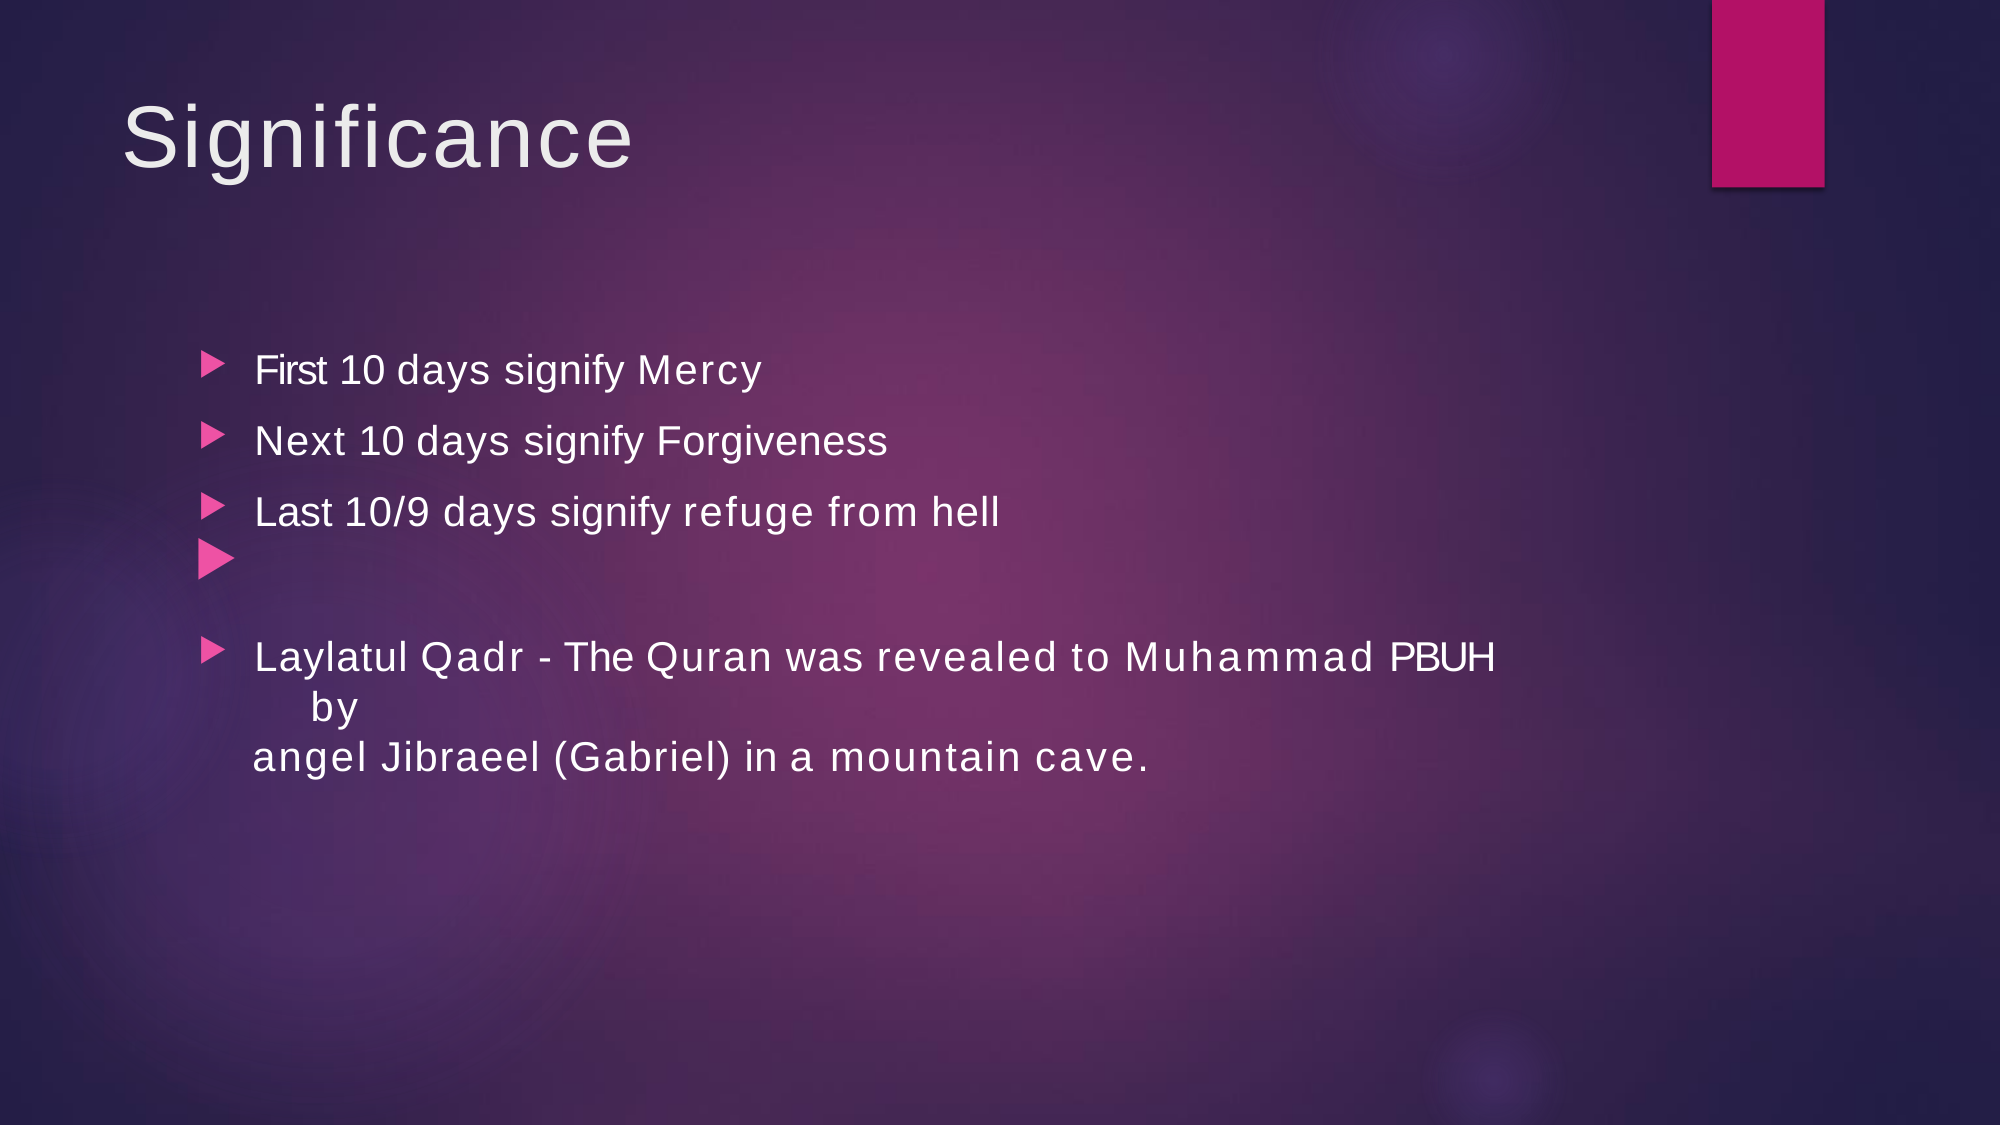

# Significance
First 10 days signify Mercy
Next 10 days signify Forgiveness
Last 10/9 days signify refuge from hell
Laylatul Qadr - The Quran was revealed to Muhammad PBUH by
angel Jibraeel (Gabriel) in a mountain cave.